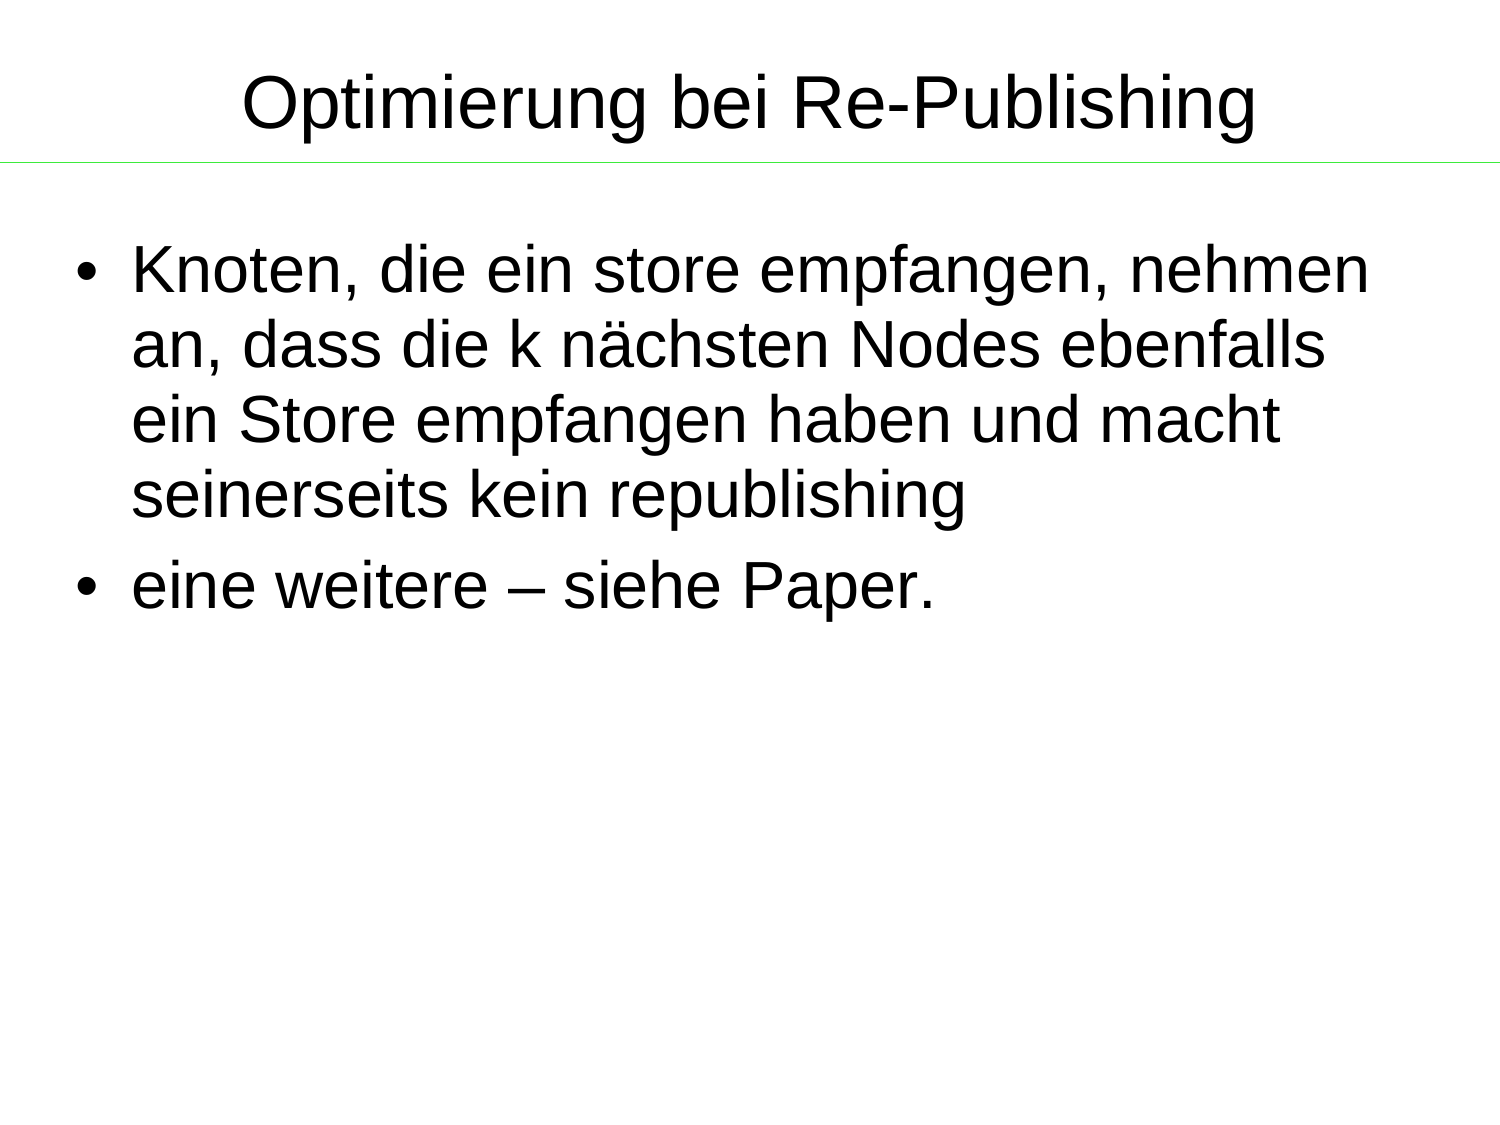

# Optimierung bei Re-Publishing
Knoten, die ein store empfangen, nehmen an, dass die k nächsten Nodes ebenfalls ein Store empfangen haben und macht seinerseits kein republishing
eine weitere – siehe Paper.